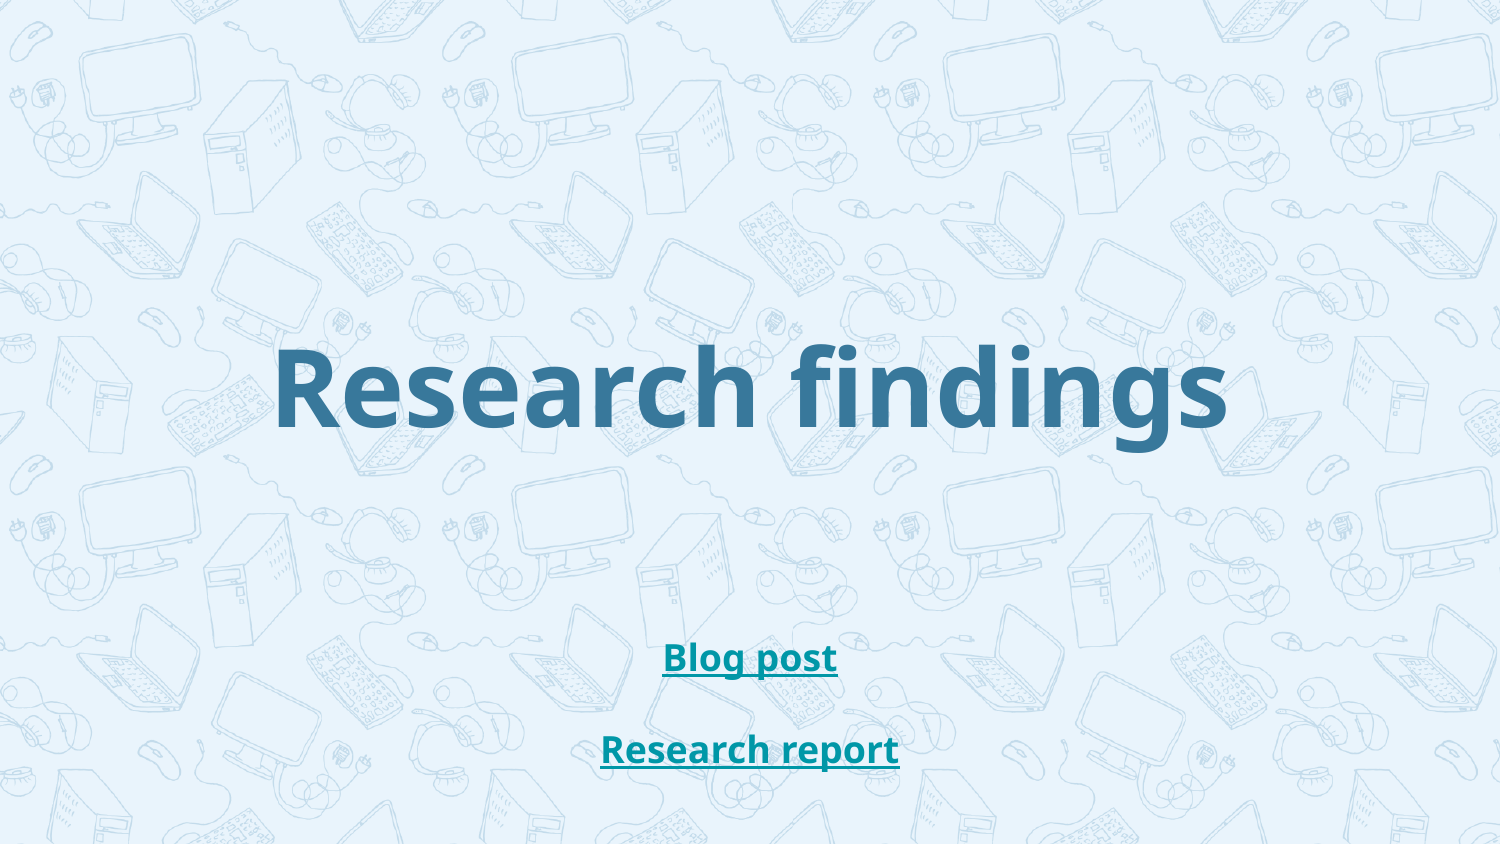

# Research findings
Blog post
Research report